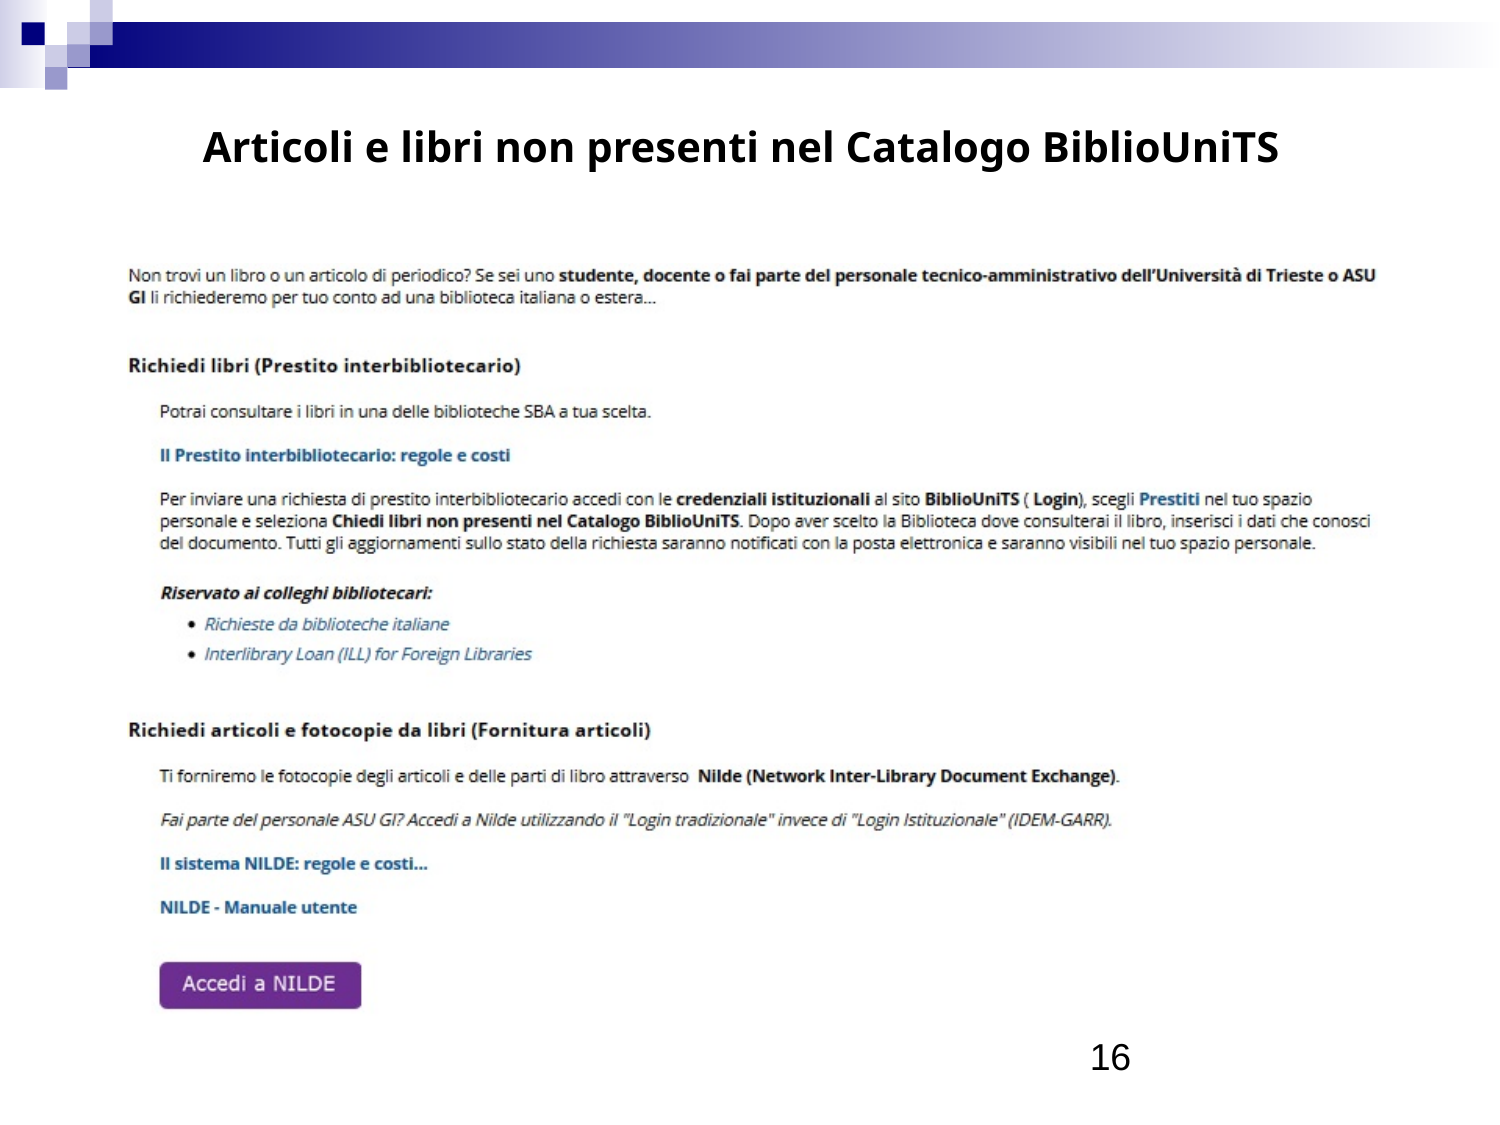

# Articoli e libri non presenti nel Catalogo BiblioUniTS